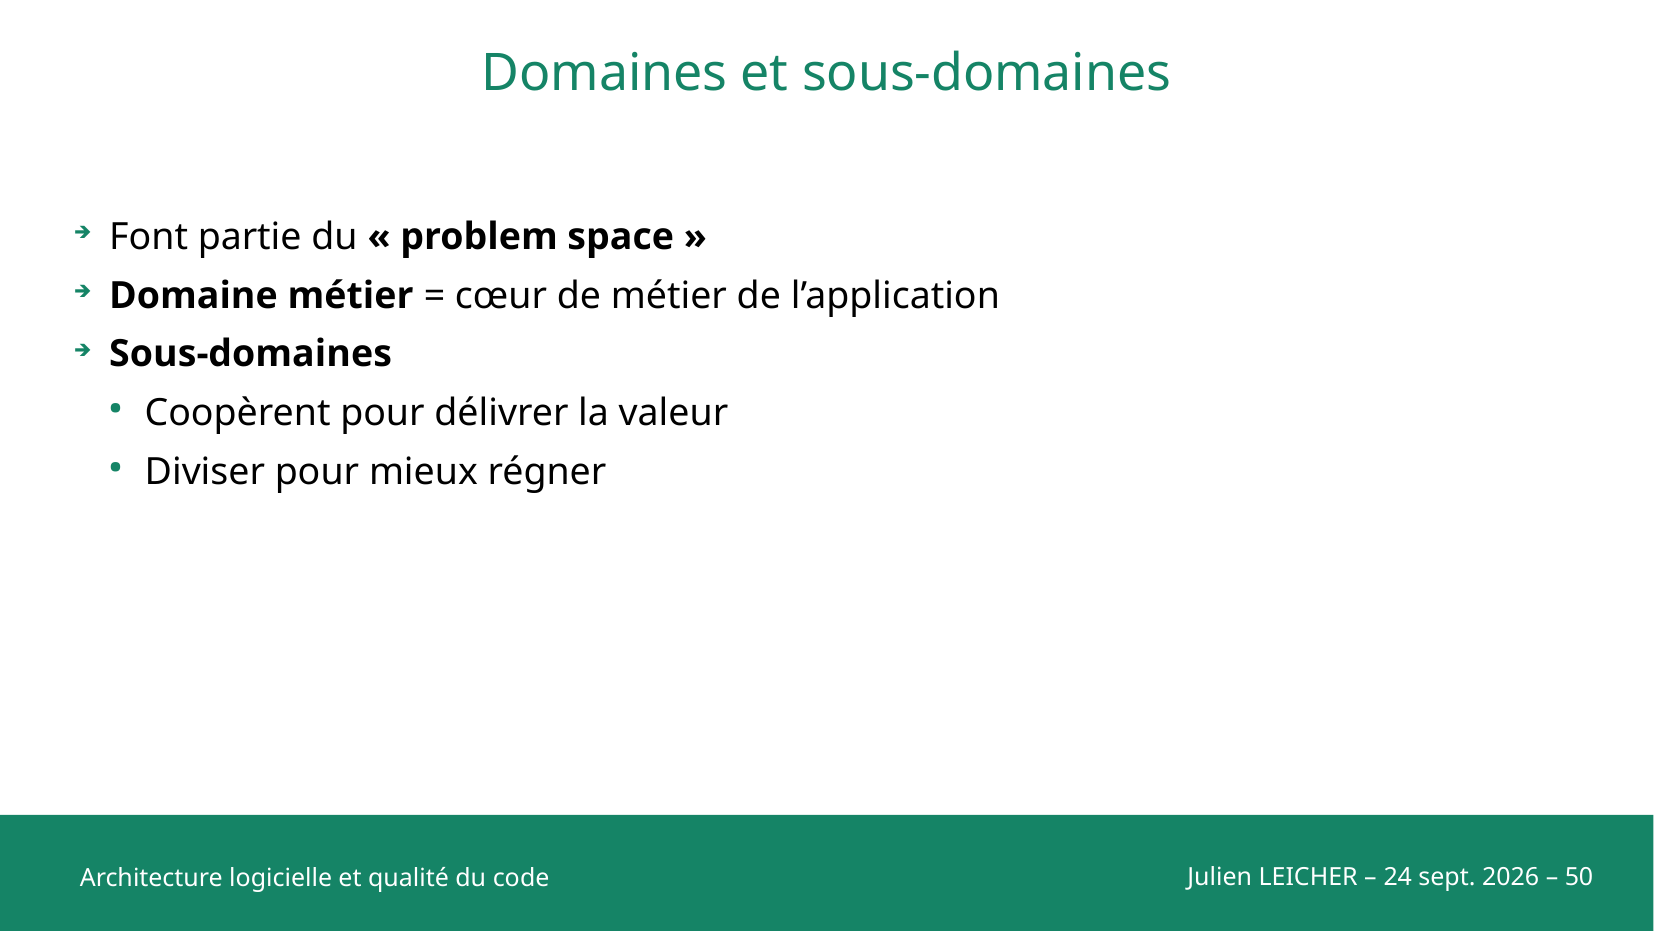

Domaines et sous-domaines
Font partie du « problem space »
Domaine métier = cœur de métier de l’application
Sous-domaines
Coopèrent pour délivrer la valeur
Diviser pour mieux régner
Julien LEICHER – –
Architecture logicielle et qualité du code